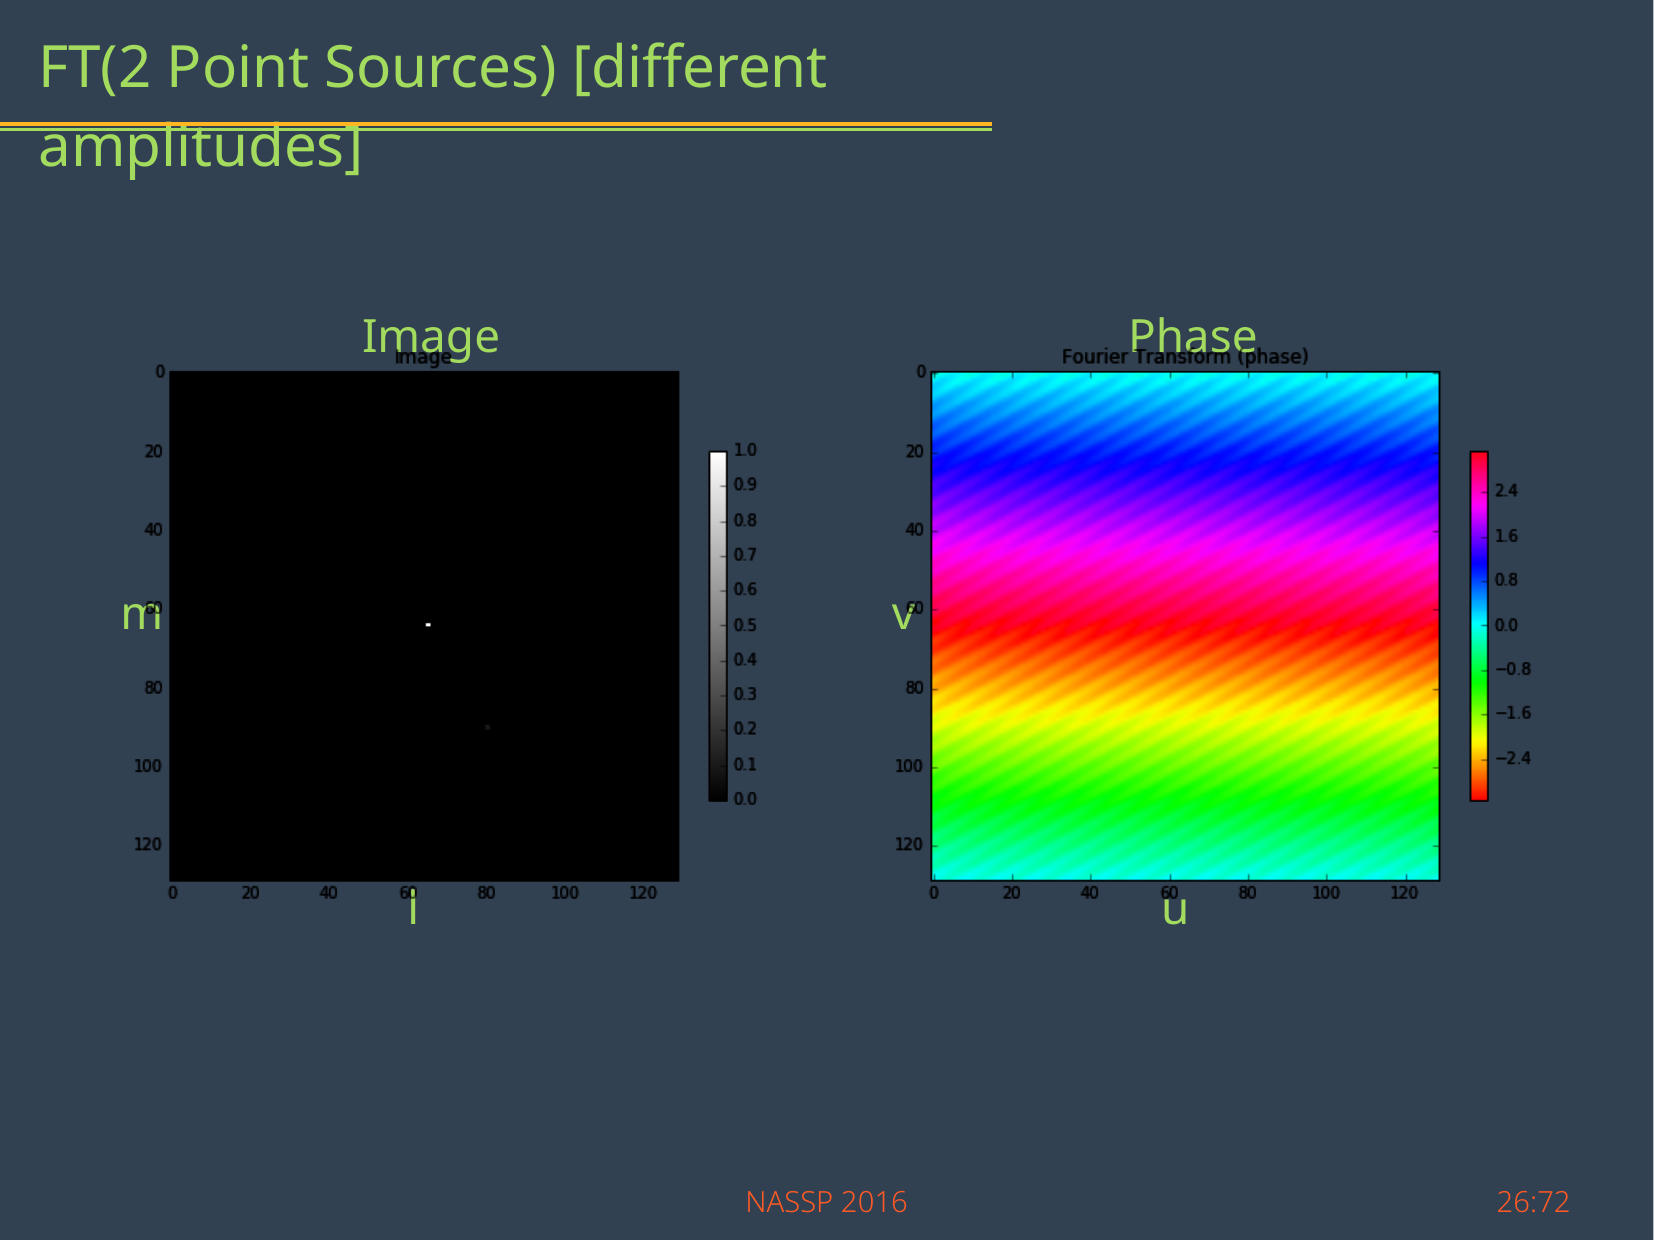

FT(2 Point Sources) [different amplitudes]
Image
Phase
m
v
l
u
NASSP 2016
26